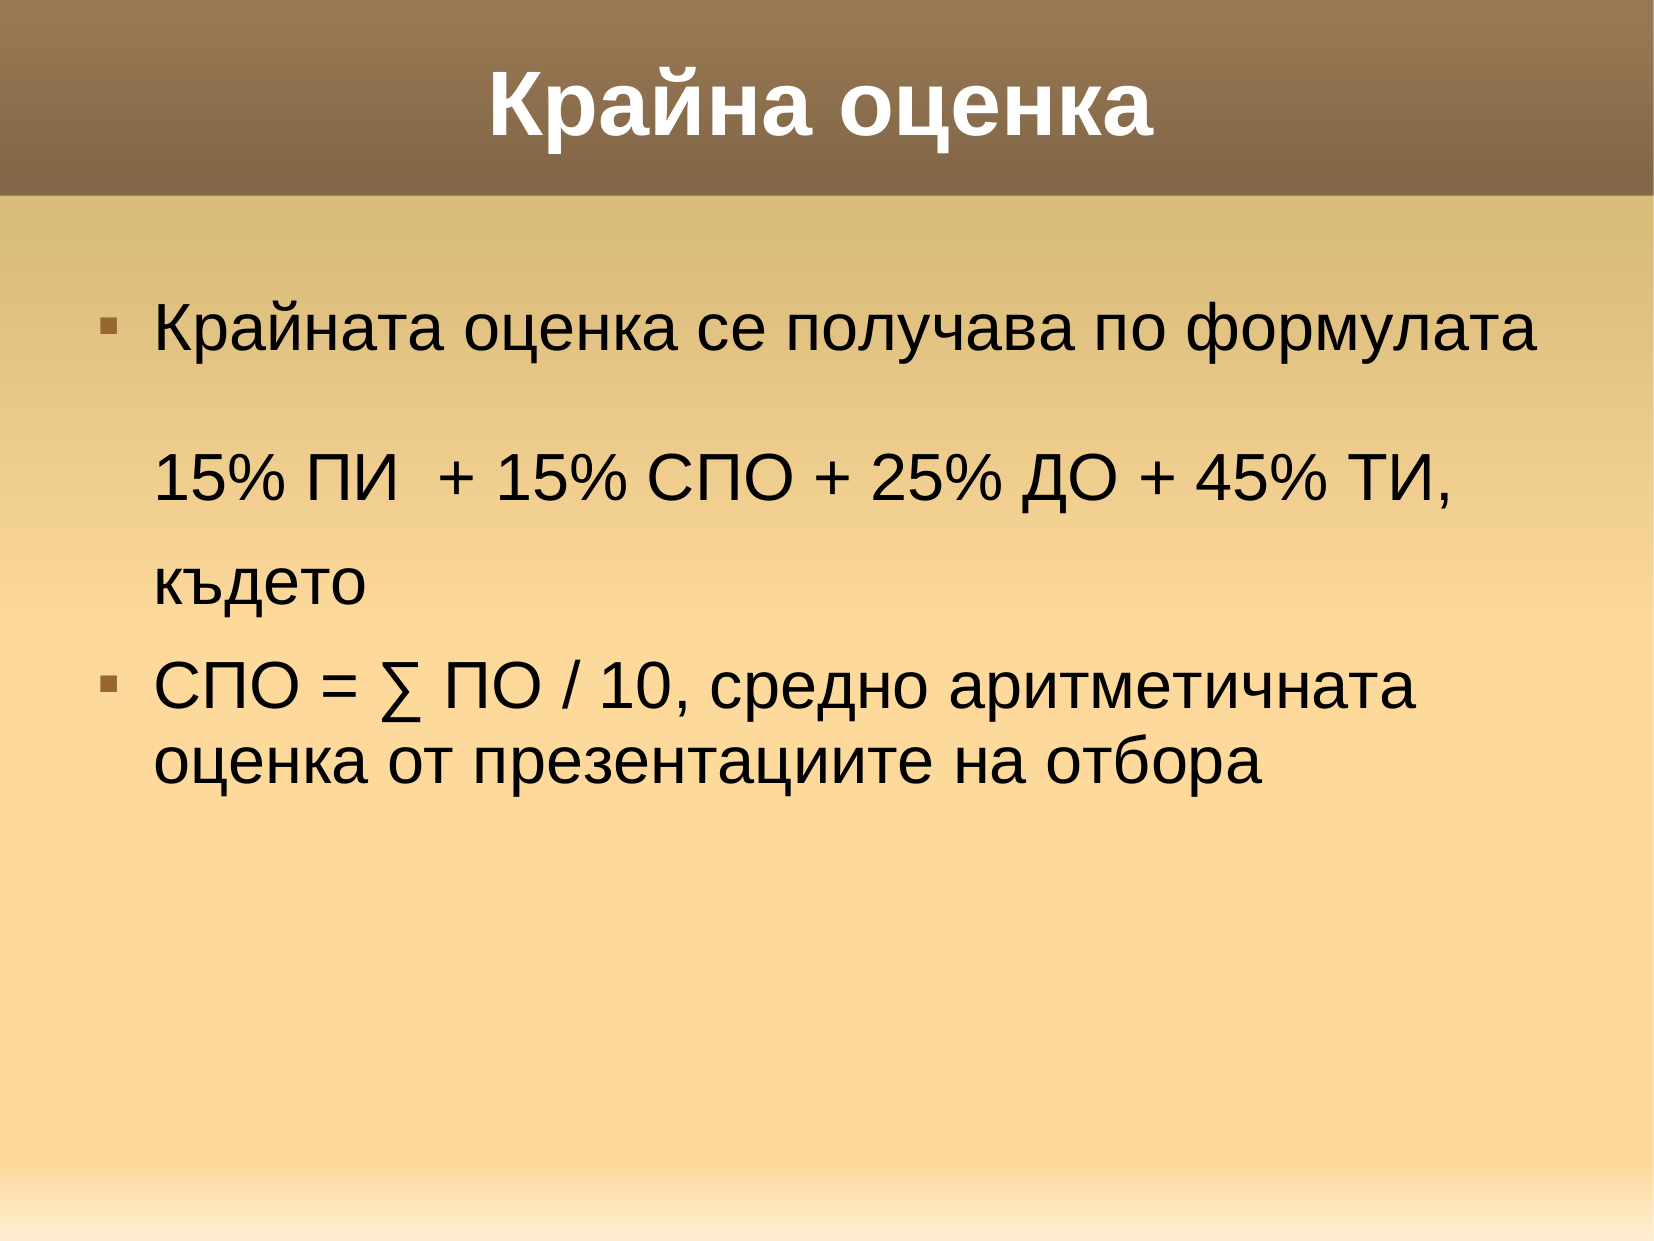

# Крайна оценка
Крайната оценка се получава по формулата
15% ПИ + 15% СПО + 25% ДО + 45% ТИ,
където
СПО = ∑ ПО / 10, средно аритметичната оценка от презентациите на отбора